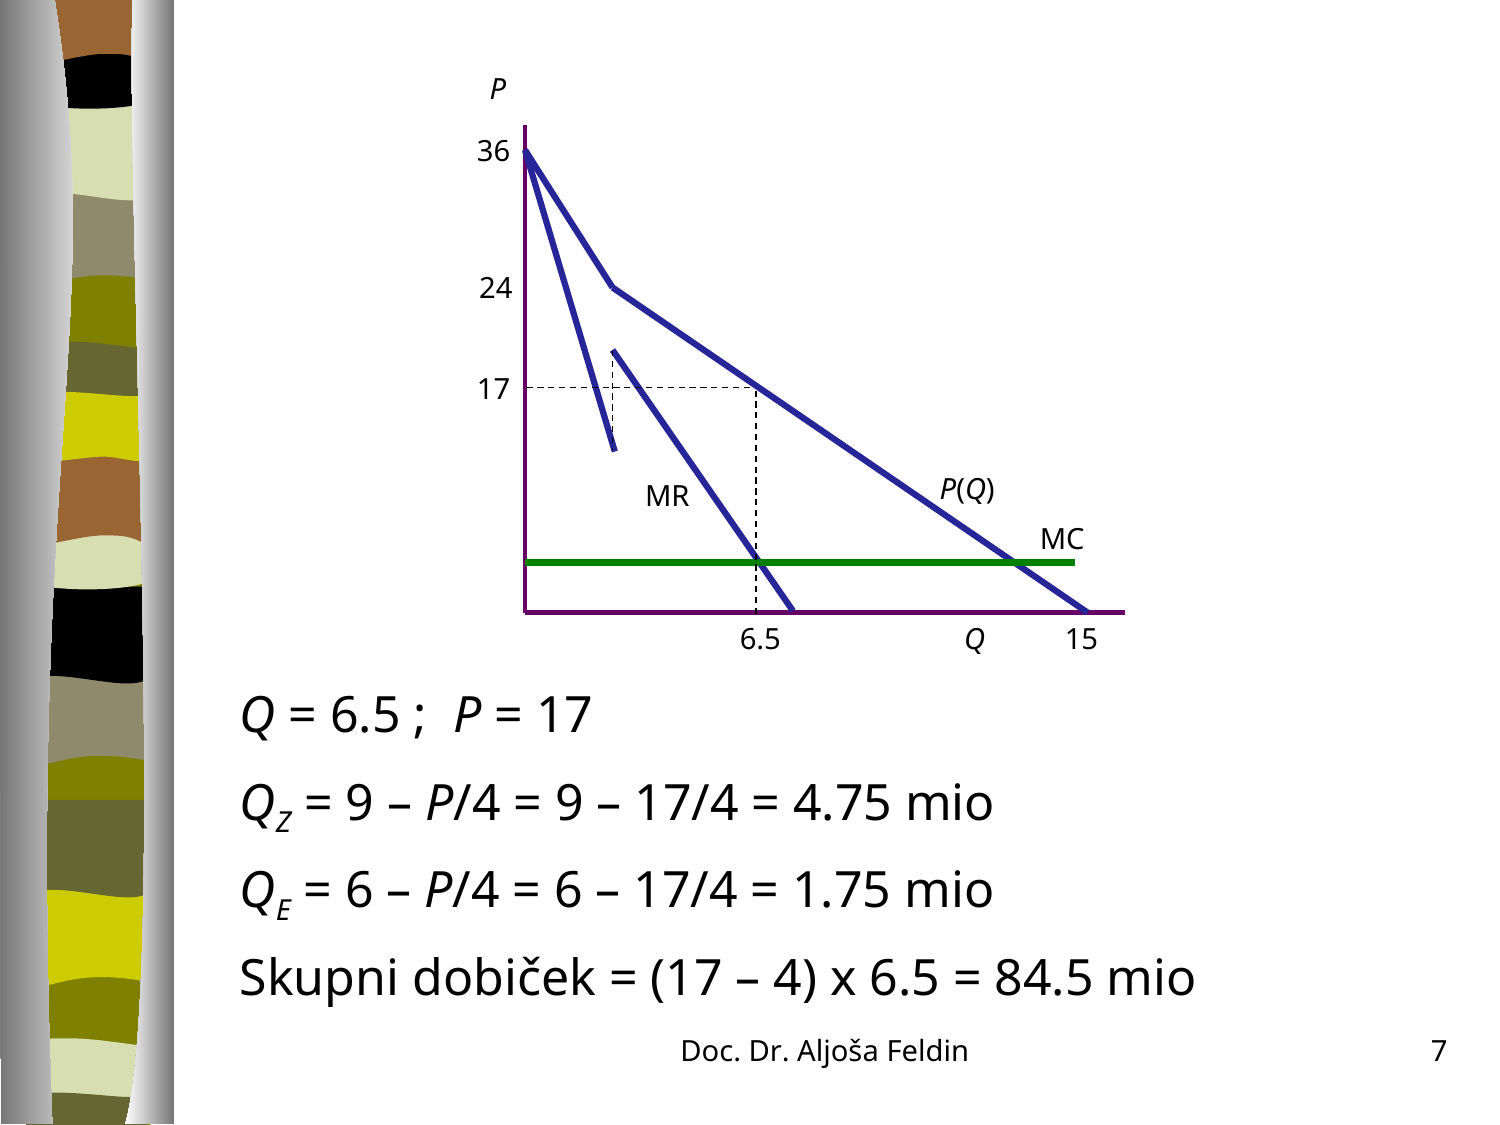

P
36
24
17
P(Q)
MR
MC
6.5
Q
15
Q = 6.5 ; P = 17
QZ = 9 – P/4 = 9 – 17/4 = 4.75 mio
QE = 6 – P/4 = 6 – 17/4 = 1.75 mio
Skupni dobiček = (17 – 4) x 6.5 = 84.5 mio
Doc. Dr. Aljoša Feldin